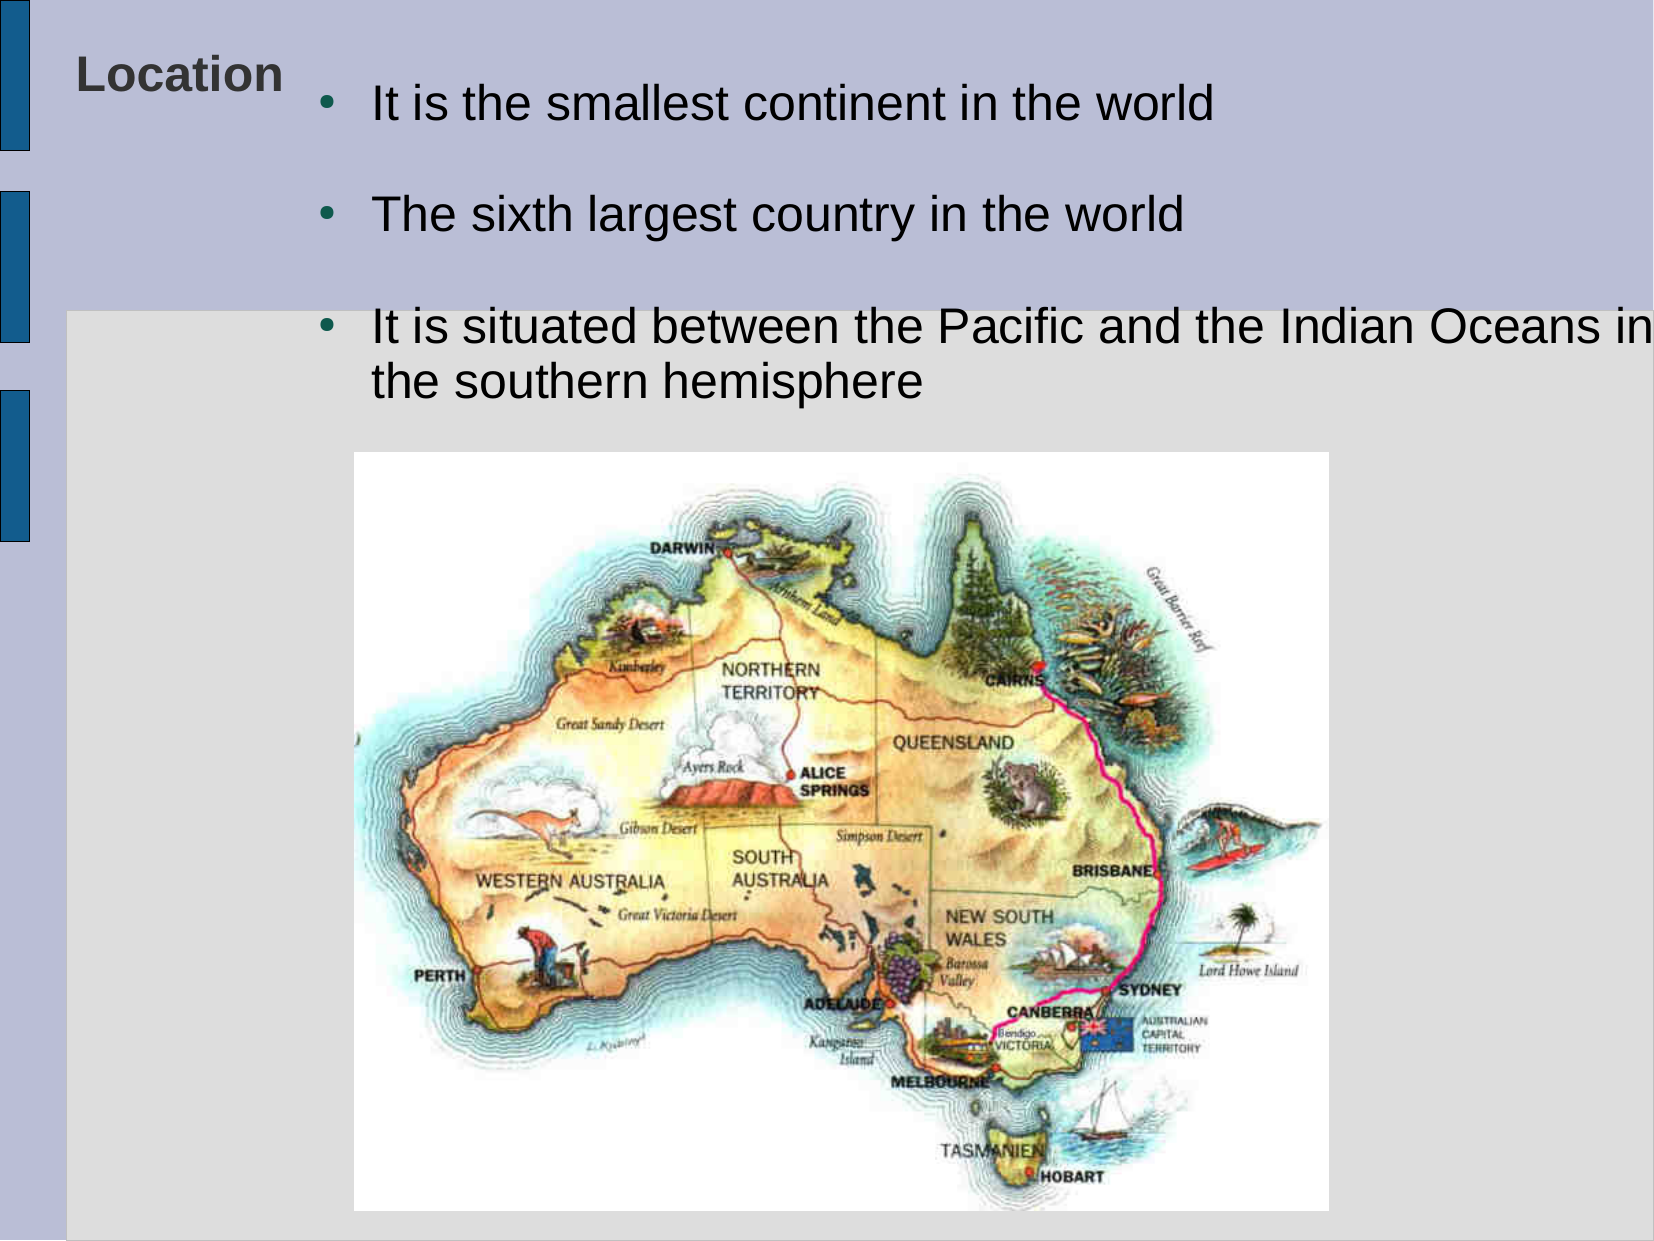

# Location
It is the smallest continent in the world
The sixth largest country in the world
It is situated between the Pacific and the Indian Oceans in the southern hemisphere